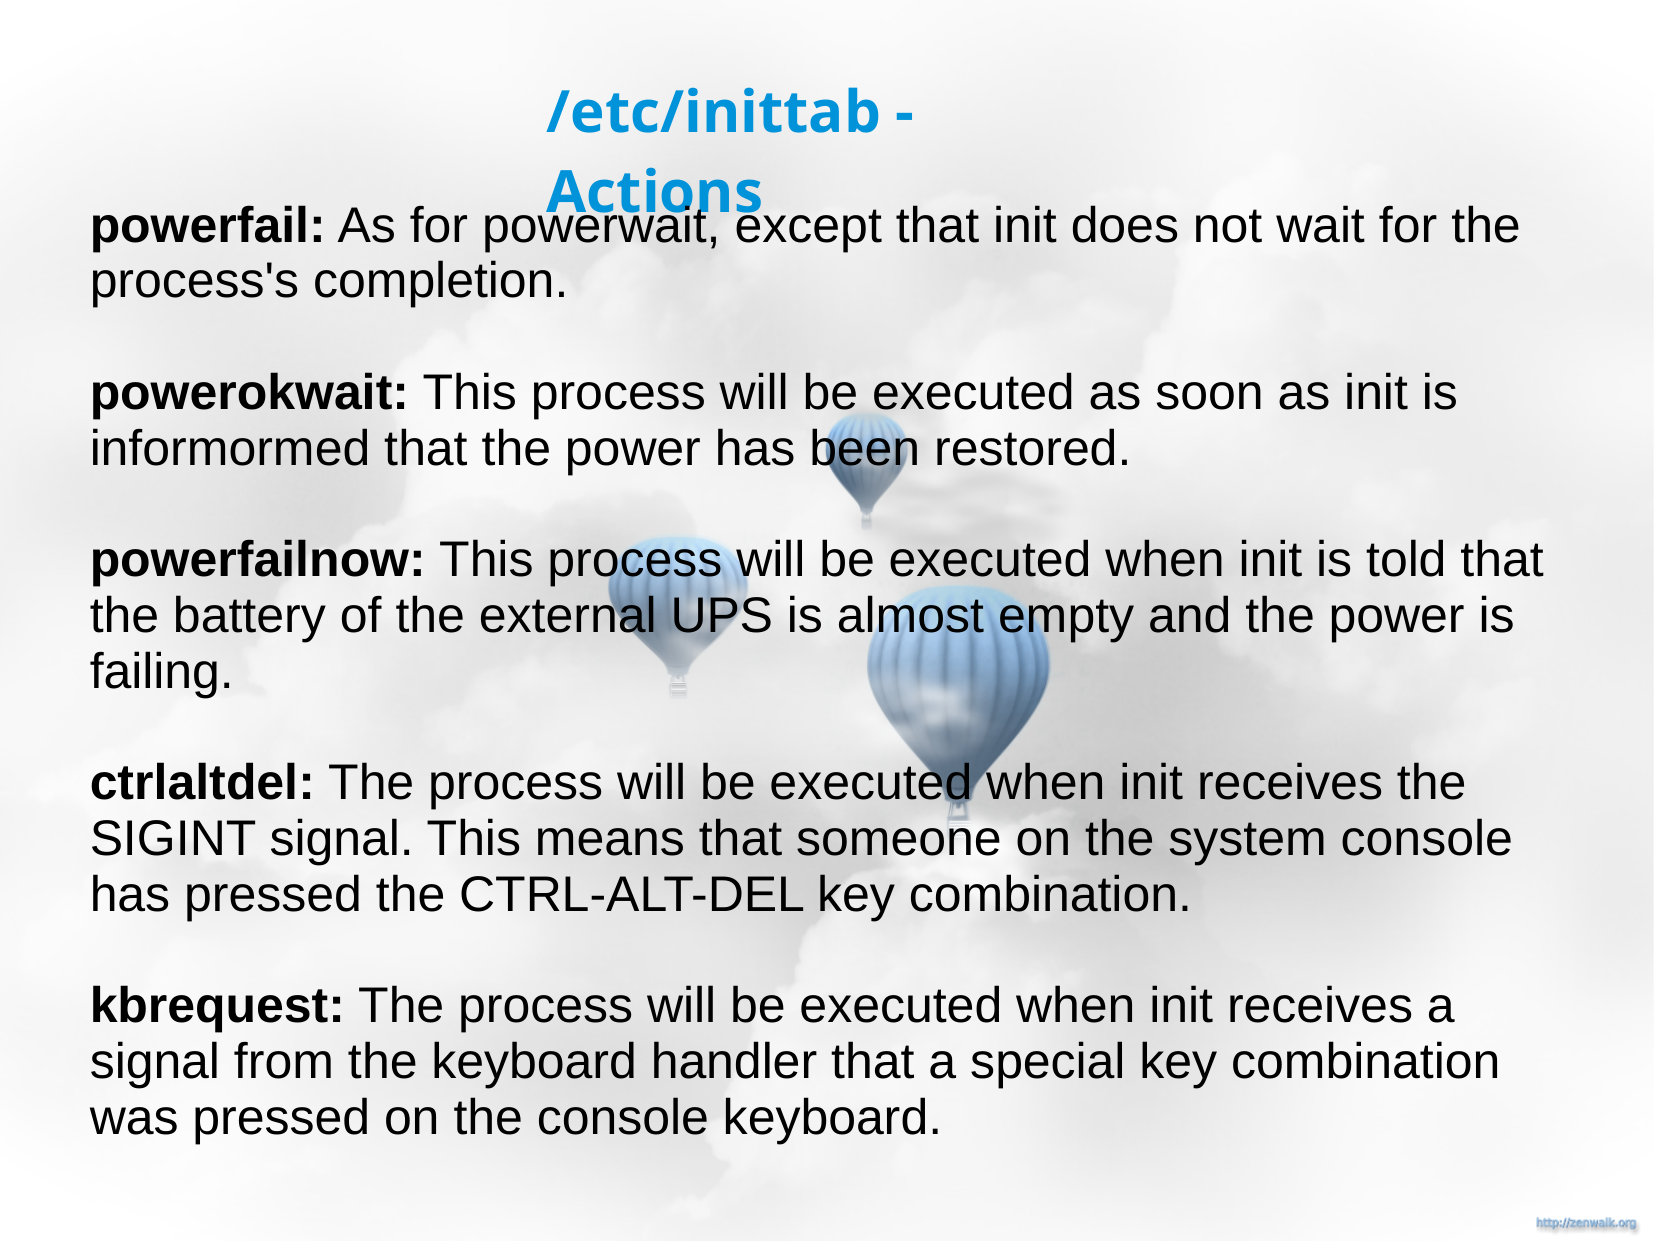

/etc/inittab - Actions
powerfail: As for powerwait, except that init does not wait for the process's completion.
powerokwait: This process will be executed as soon as init is informormed that the power has been restored.
powerfailnow: This process will be executed when init is told that the battery of the external UPS is almost empty and the power is failing.
ctrlaltdel: The process will be executed when init receives the SIGINT signal. This means that someone on the system console has pressed the CTRL-ALT-DEL key combination.
kbrequest: The process will be executed when init receives a signal from the keyboard handler that a special key combination was pressed on the console keyboard.